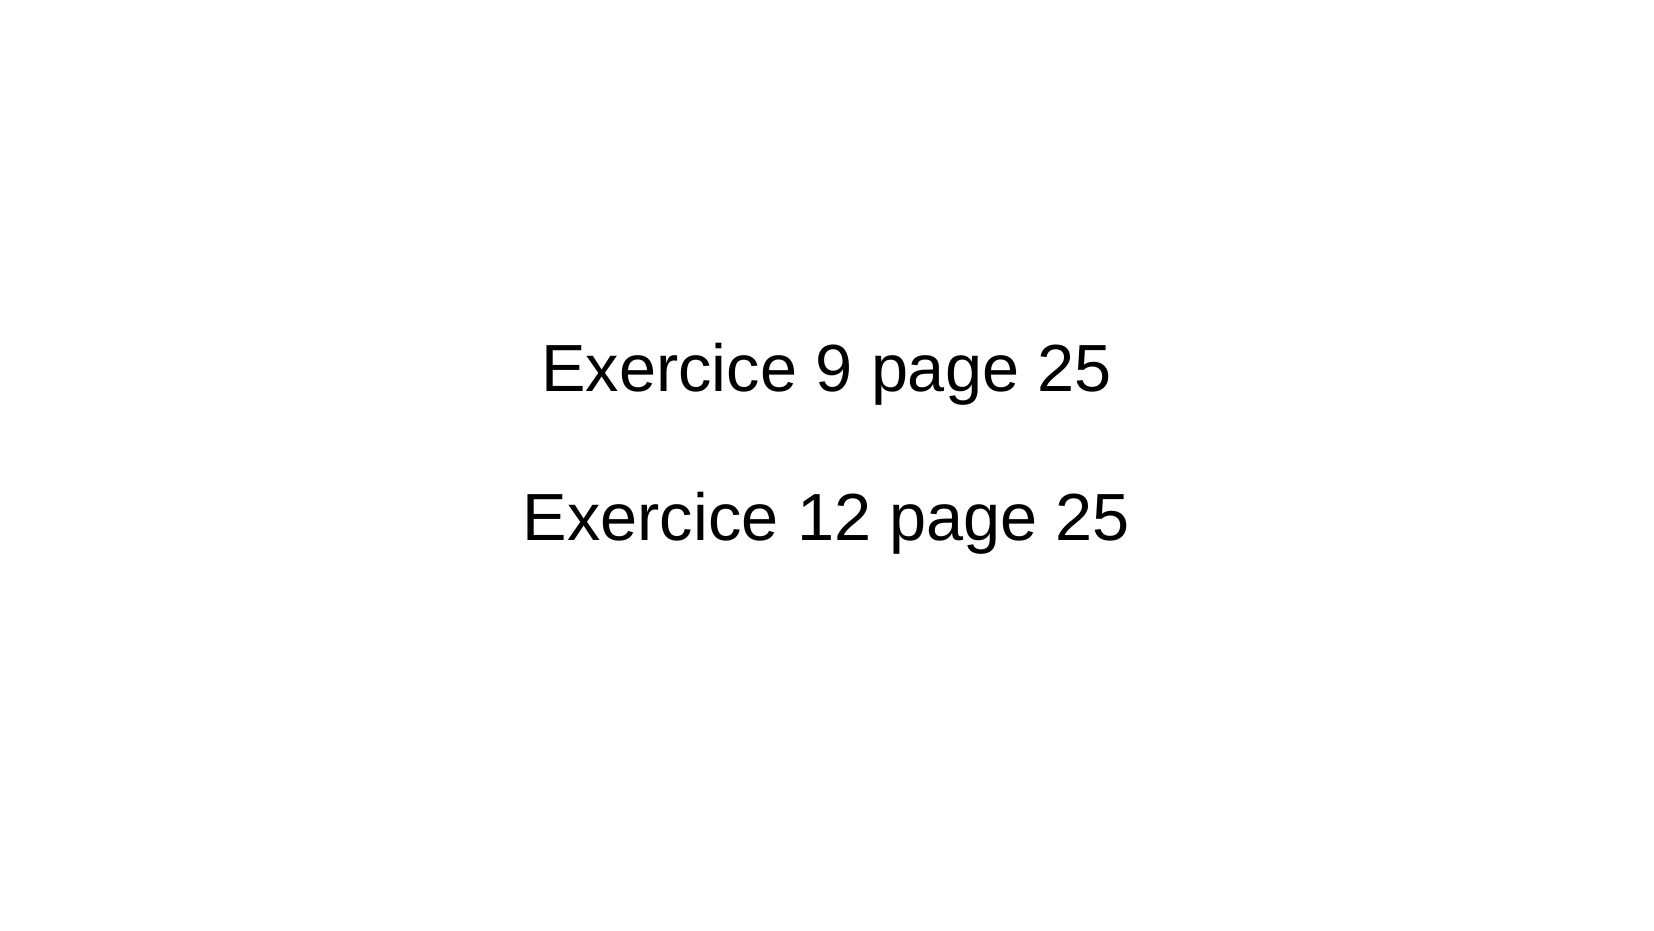

# Exercice 9 page 25
Exercice 12 page 25